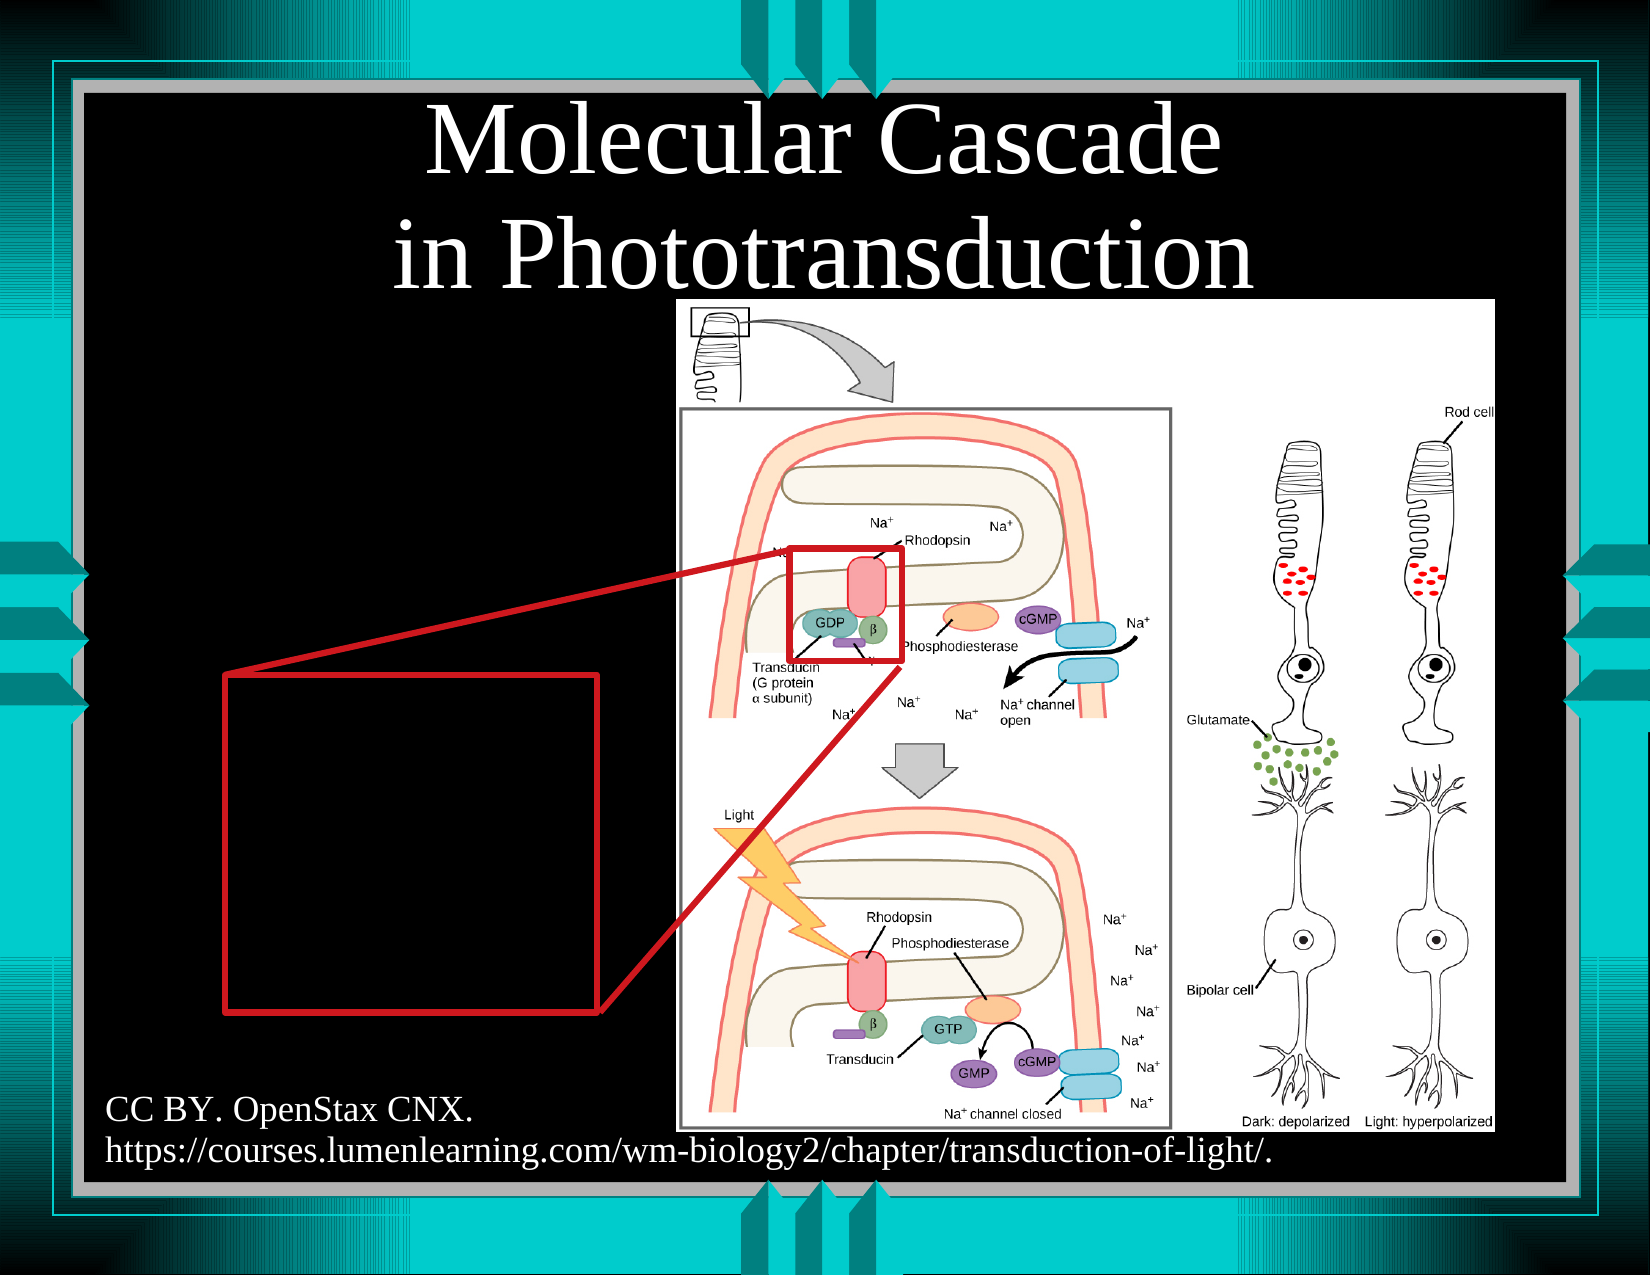

# Molecular Cascade in Phototransduction
CC BY. OpenStax CNX.
https://courses.lumenlearning.com/wm-biology2/chapter/transduction-of-light/.